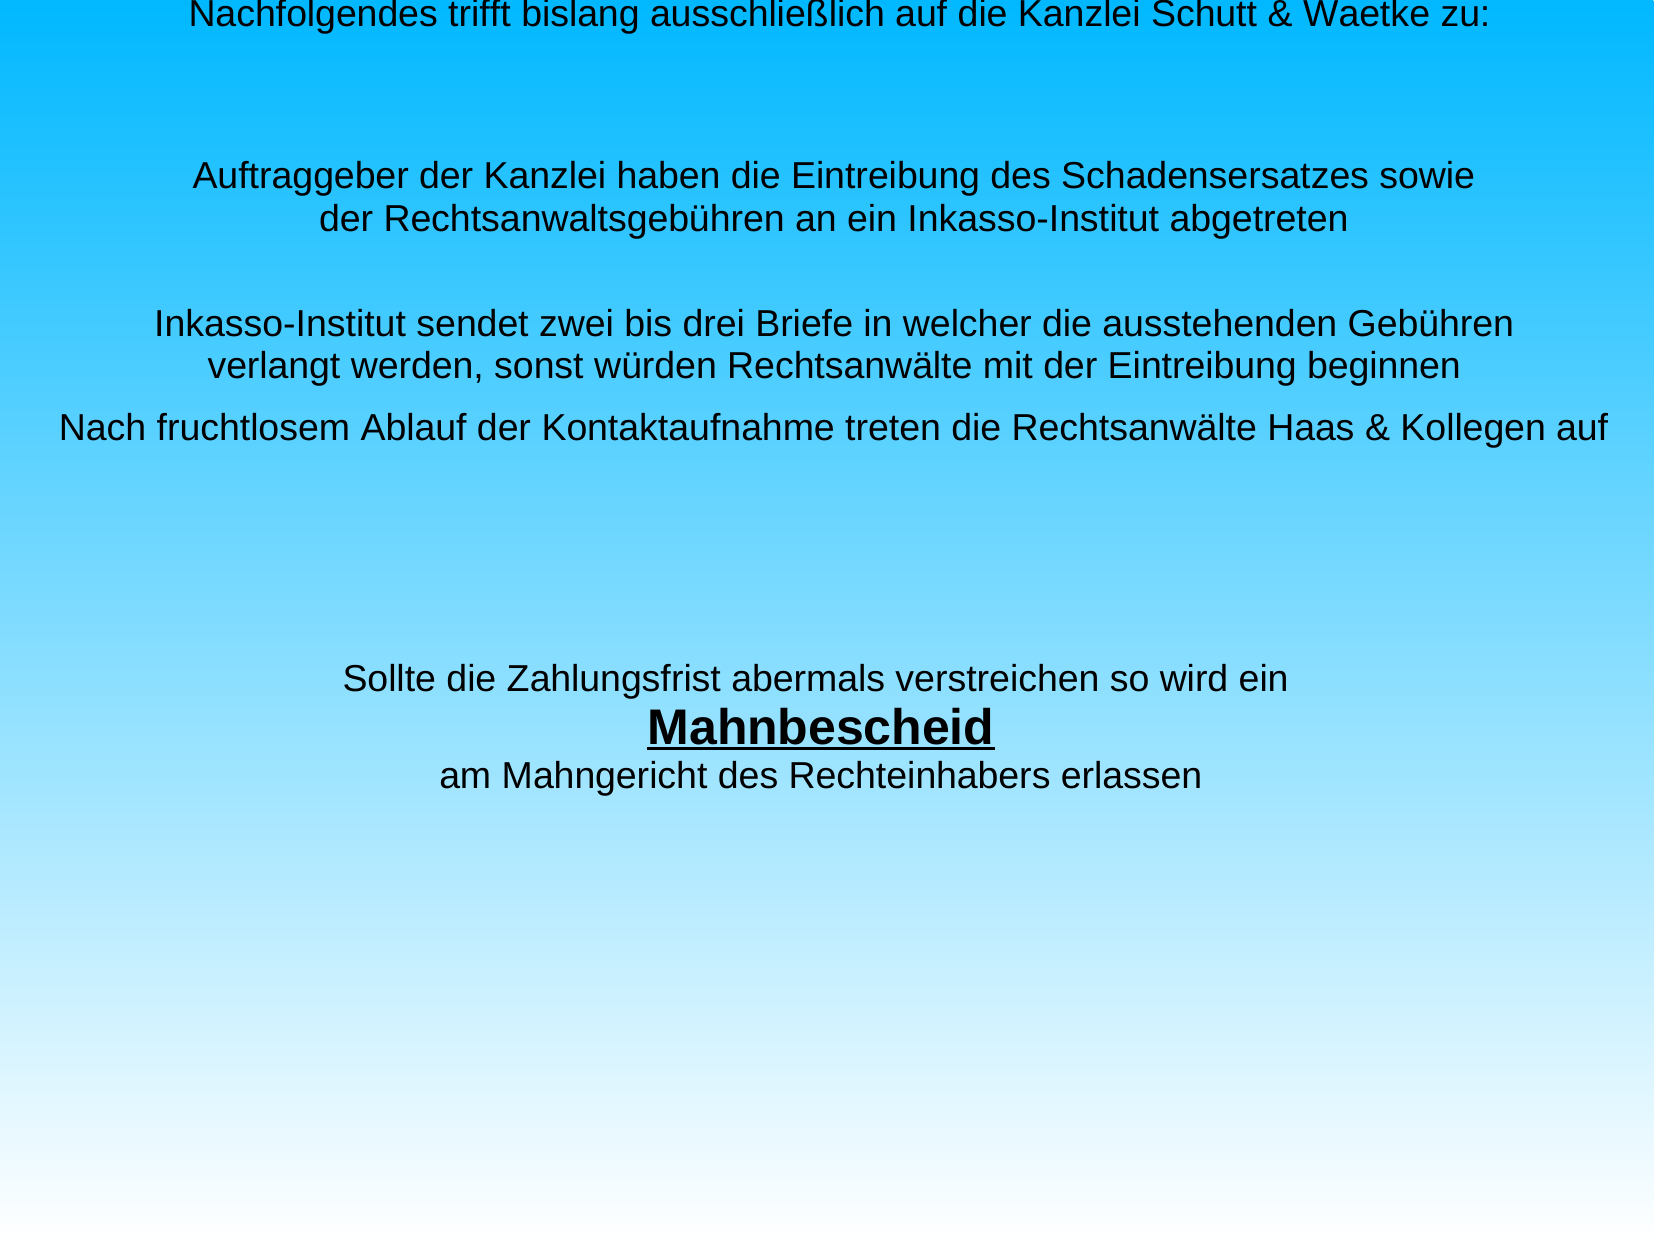

Nachfolgendes trifft bislang ausschließlich auf die Kanzlei Schutt & Waetke zu:
Auftraggeber der Kanzlei haben die Eintreibung des Schadensersatzes sowie
der Rechtsanwaltsgebühren an ein Inkasso-Institut abgetreten
Inkasso-Institut sendet zwei bis drei Briefe in welcher die ausstehenden Gebühren
verlangt werden, sonst würden Rechtsanwälte mit der Eintreibung beginnen
Nach fruchtlosem Ablauf der Kontaktaufnahme treten die Rechtsanwälte Haas & Kollegen auf
Sollte die Zahlungsfrist abermals verstreichen so wird ein
Mahnbescheid
am Mahngericht des Rechteinhabers erlassen